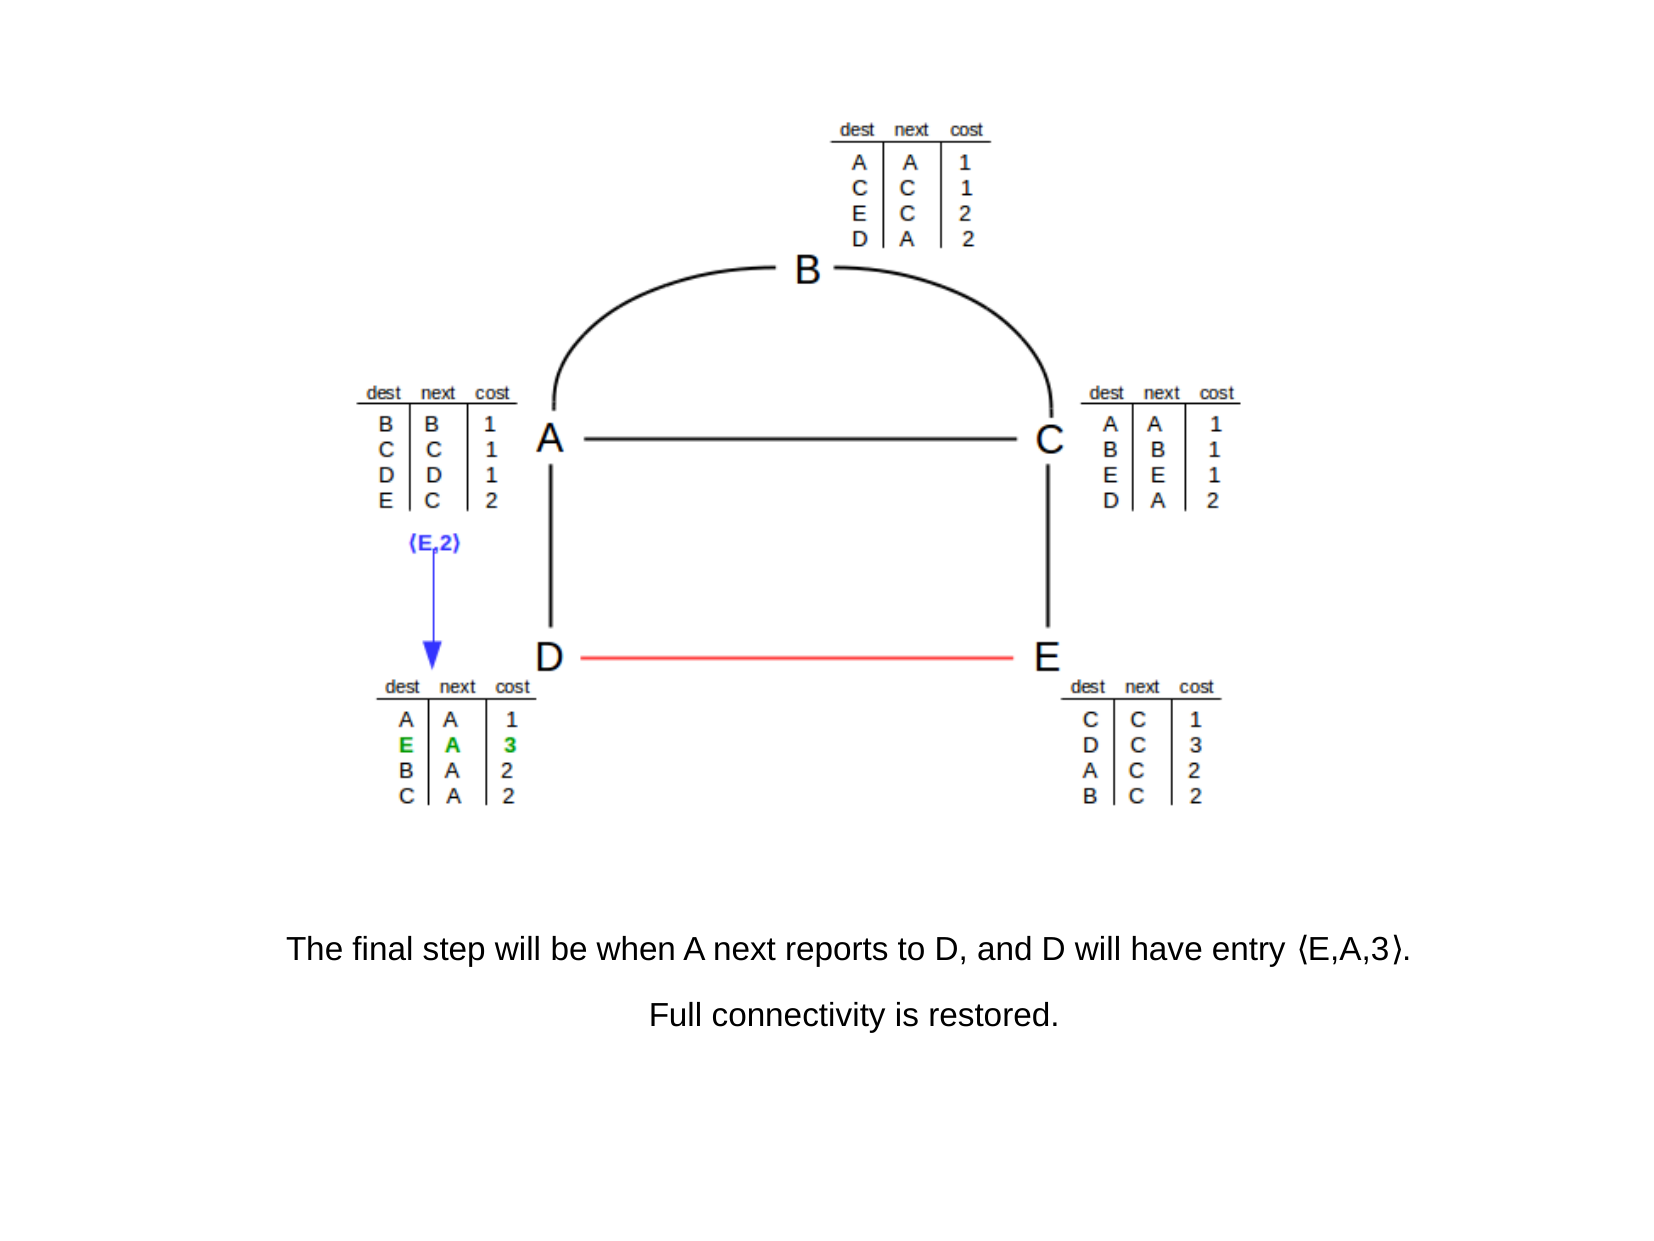

# The final step will be when A next reports to D, and D will have entry ⟨E,A,3⟩.
Full connectivity is restored.